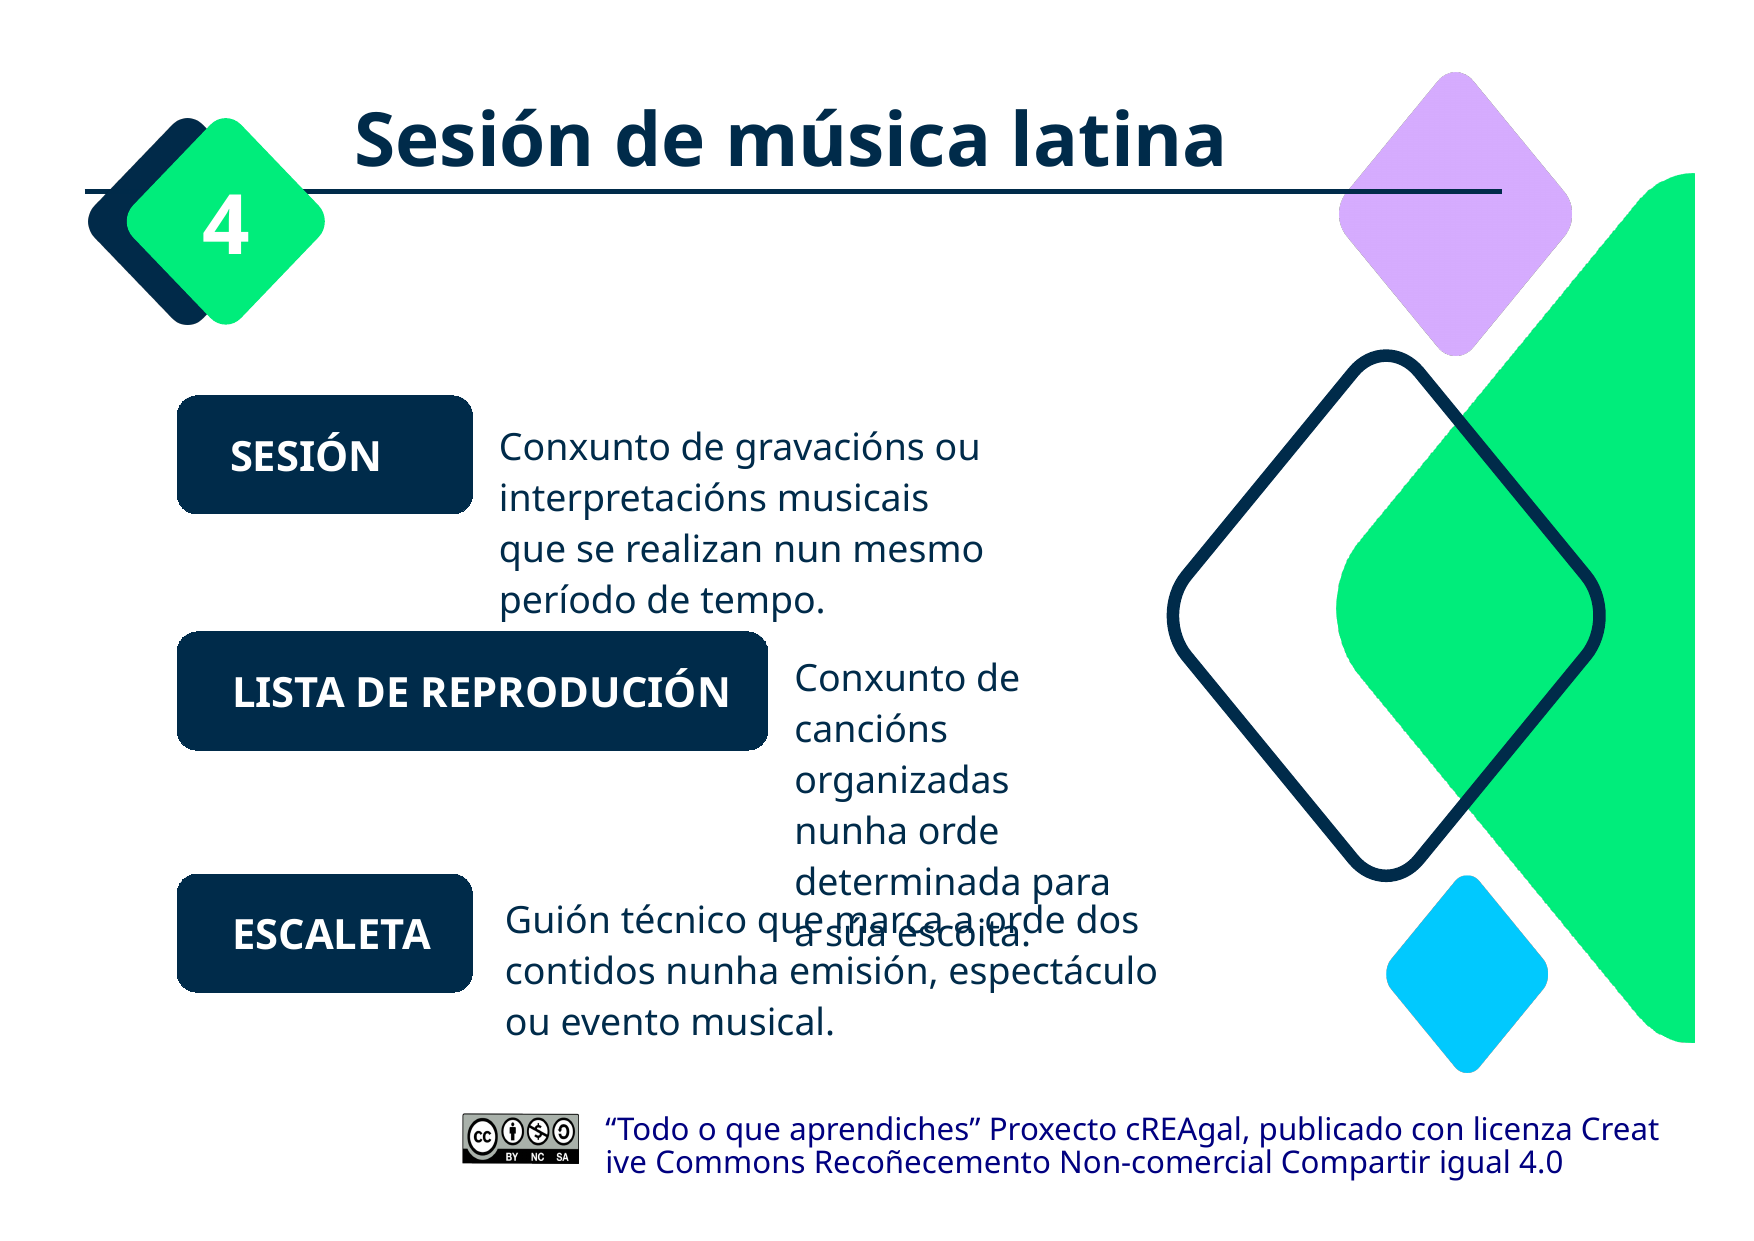

# Sesión de música latina
4
 SESIÓN
Conxunto de gravacións ou interpretacións musicais que se realizan nun mesmo período de tempo.
 LISTA DE REPRODUCIÓN
Conxunto de cancións organizadas nunha orde determinada para a súa escoita.
 ESCALETA
Guión técnico que marca a orde dos contidos nunha emisión, espectáculo ou evento musical.
“Todo o que aprendiches” Proxecto cREAgal, publicado con licenza Creative Commons Recoñecemento Non-comercial Compartir igual 4.0